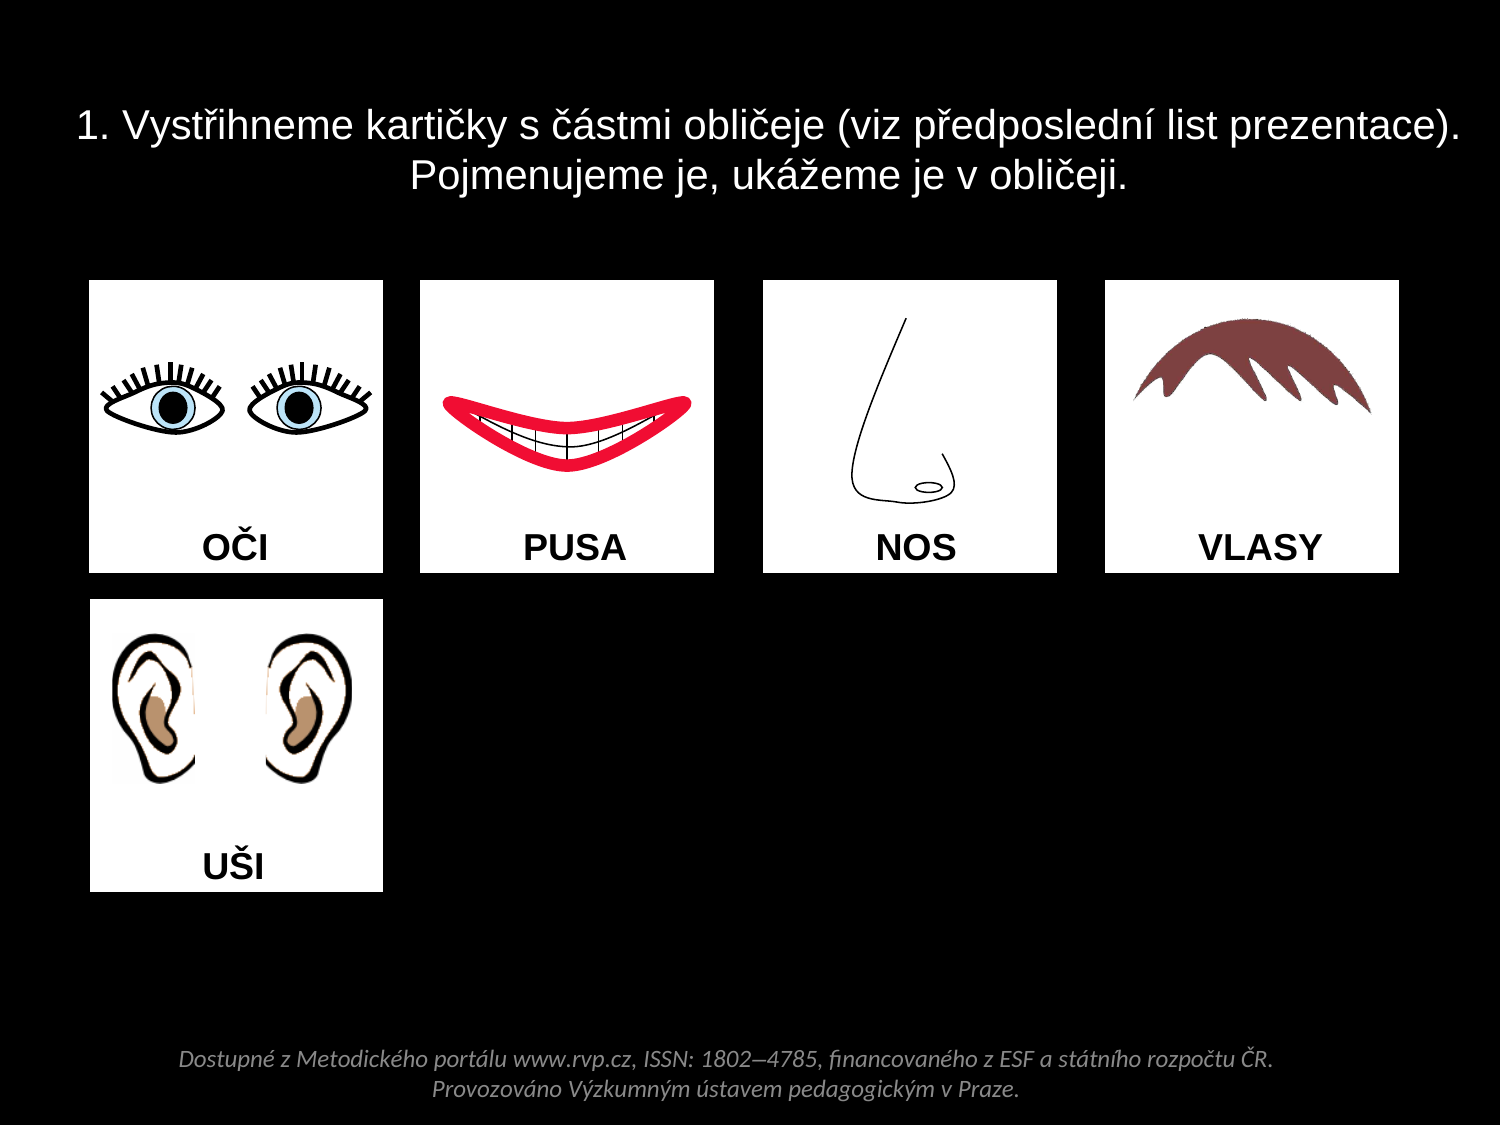

1. Vystřihneme kartičky s částmi obličeje (viz předposlední list prezentace).
Pojmenujeme je, ukážeme je v obličeji.
OČI
PUSA
NOS
VLASY
UŠI
Dostupné z Metodického portálu www.rvp.cz, ISSN: 1802–4785, financovaného z ESF a státního rozpočtu ČR. Provozováno Výzkumným ústavem pedagogickým v Praze.